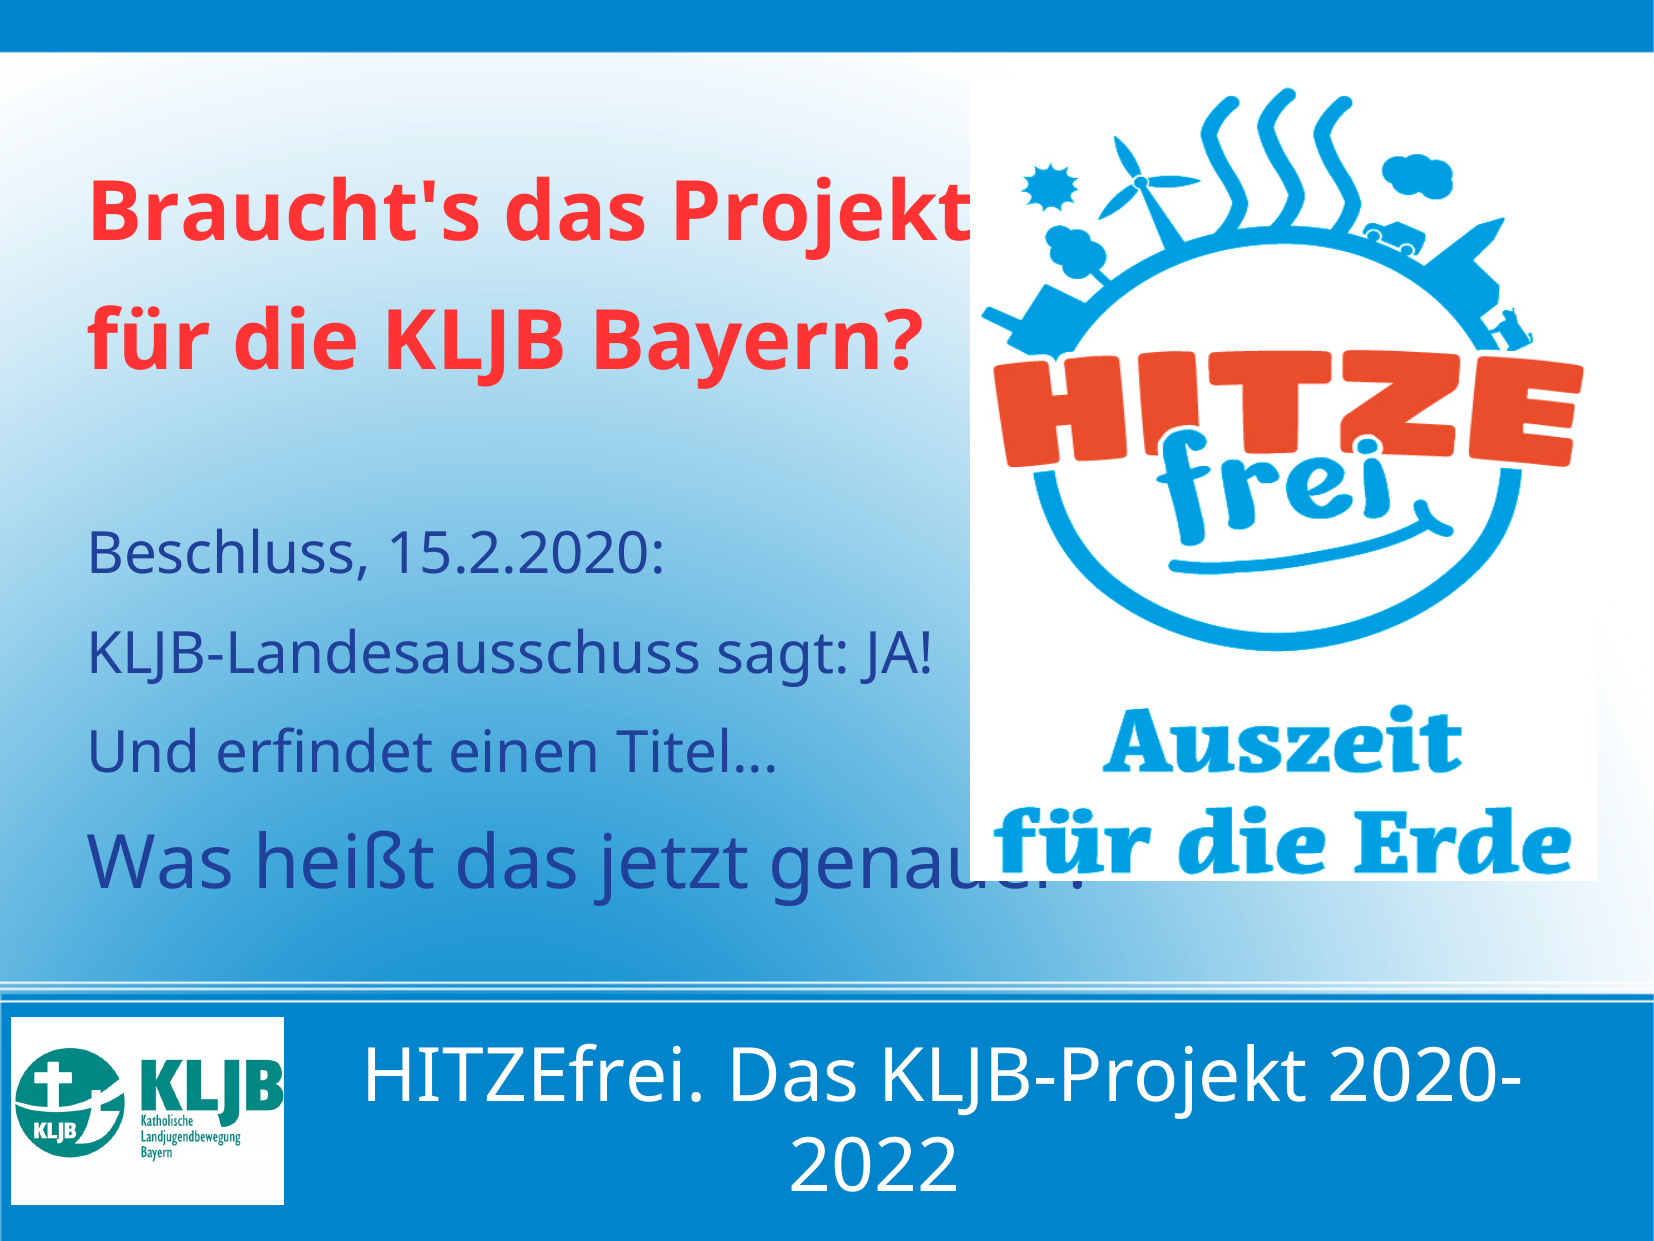

Braucht's das Projekt
für die KLJB Bayern?
Beschluss, 15.2.2020:
KLJB-Landesausschuss sagt: JA!
Und erfindet einen Titel...
Was heißt das jetzt genauer?
# HITZEfrei. Das KLJB-Projekt 2020-2022